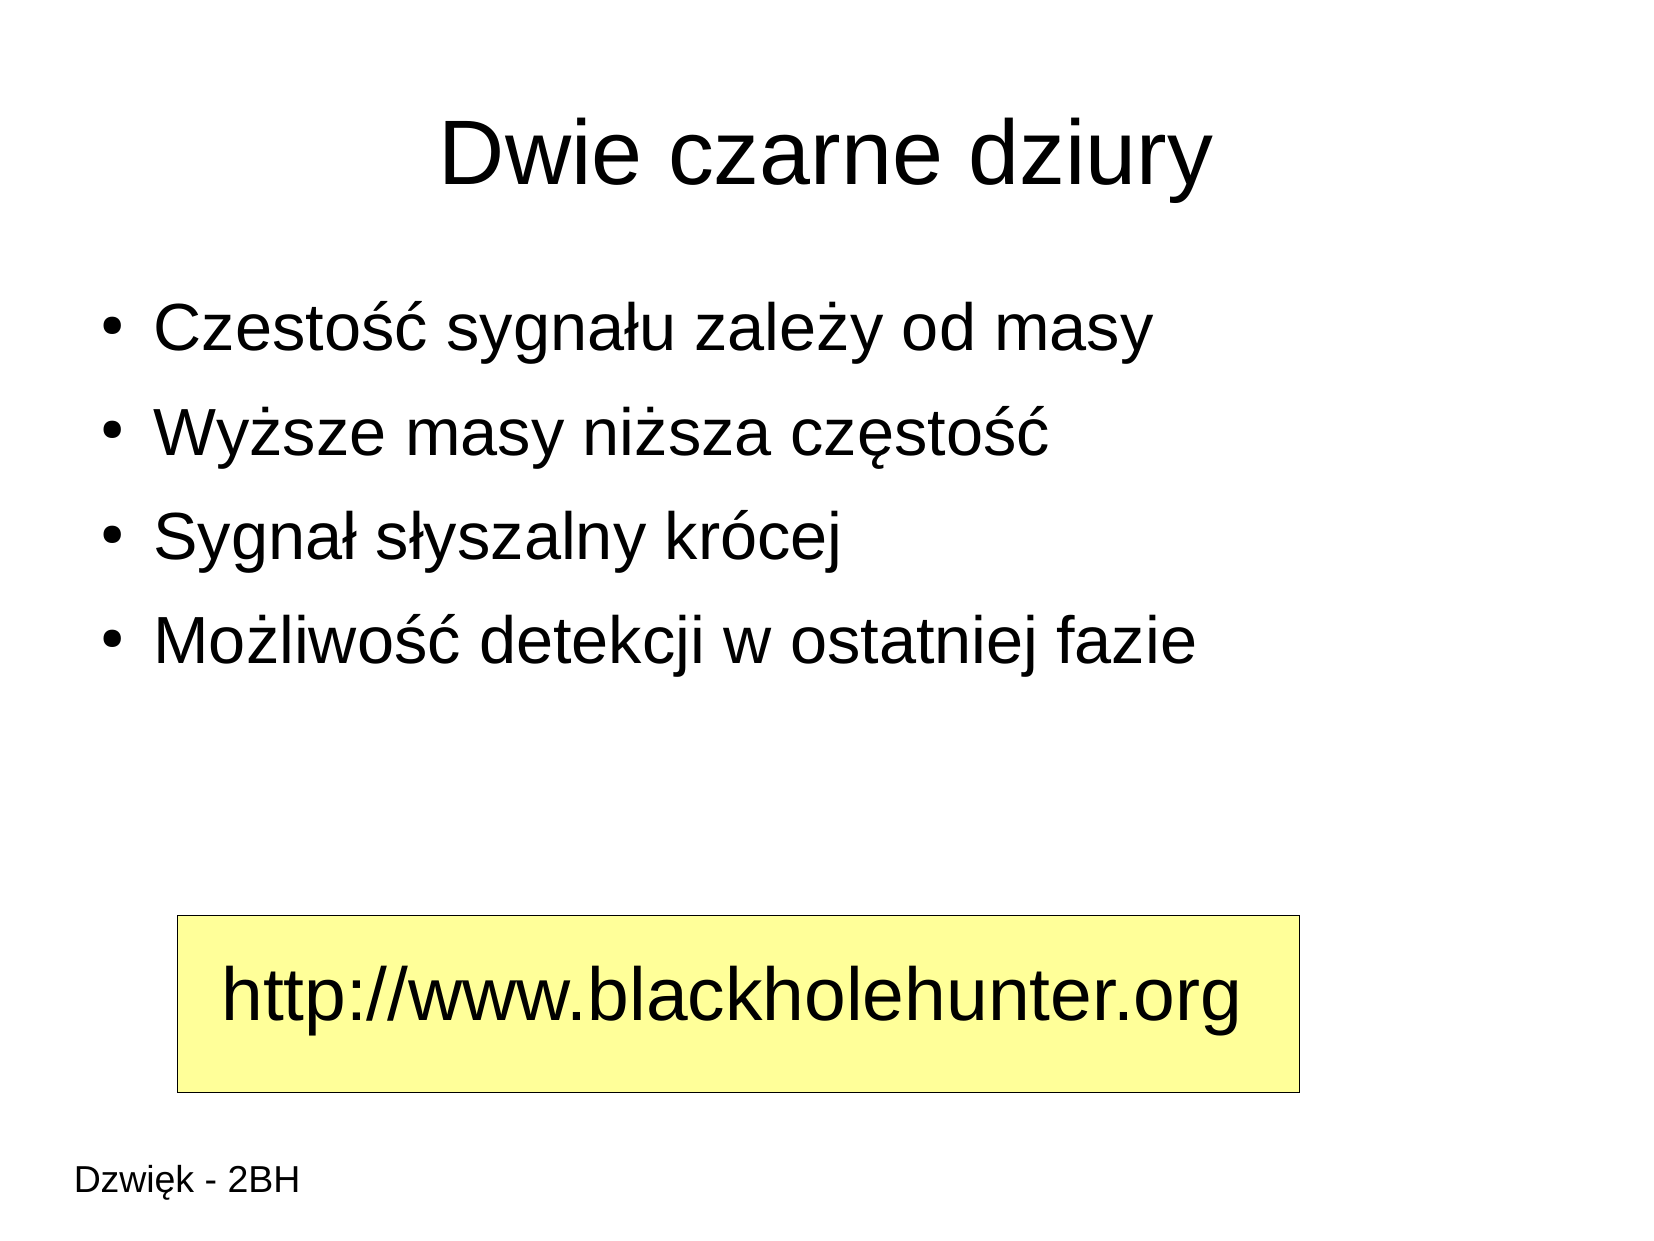

# Dwie czarne dziury
Czestość sygnału zależy od masy
Wyższe masy niższa częstość
Sygnał słyszalny krócej
Możliwość detekcji w ostatniej fazie
http://www.blackholehunter.org
Dzwięk - 2BH